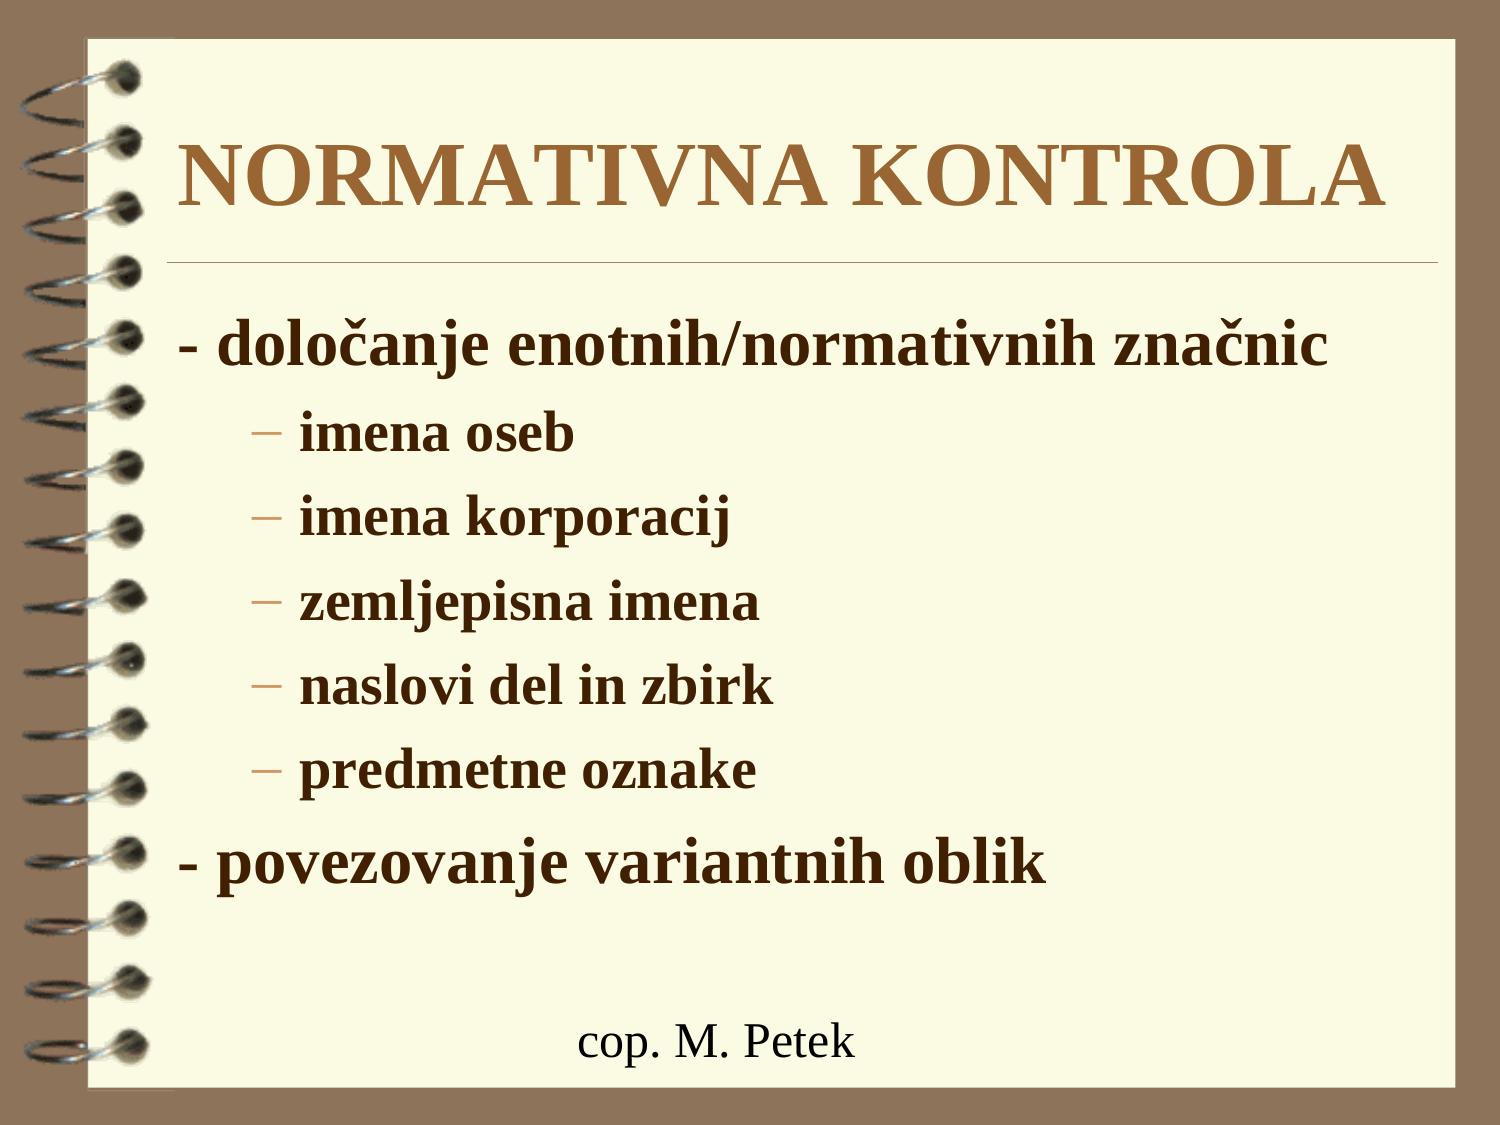

# NORMATIVNA KONTROLA
- določanje enotnih/normativnih značnic
imena oseb
imena korporacij
zemljepisna imena
naslovi del in zbirk
predmetne oznake
- povezovanje variantnih oblik
cop. M. Petek